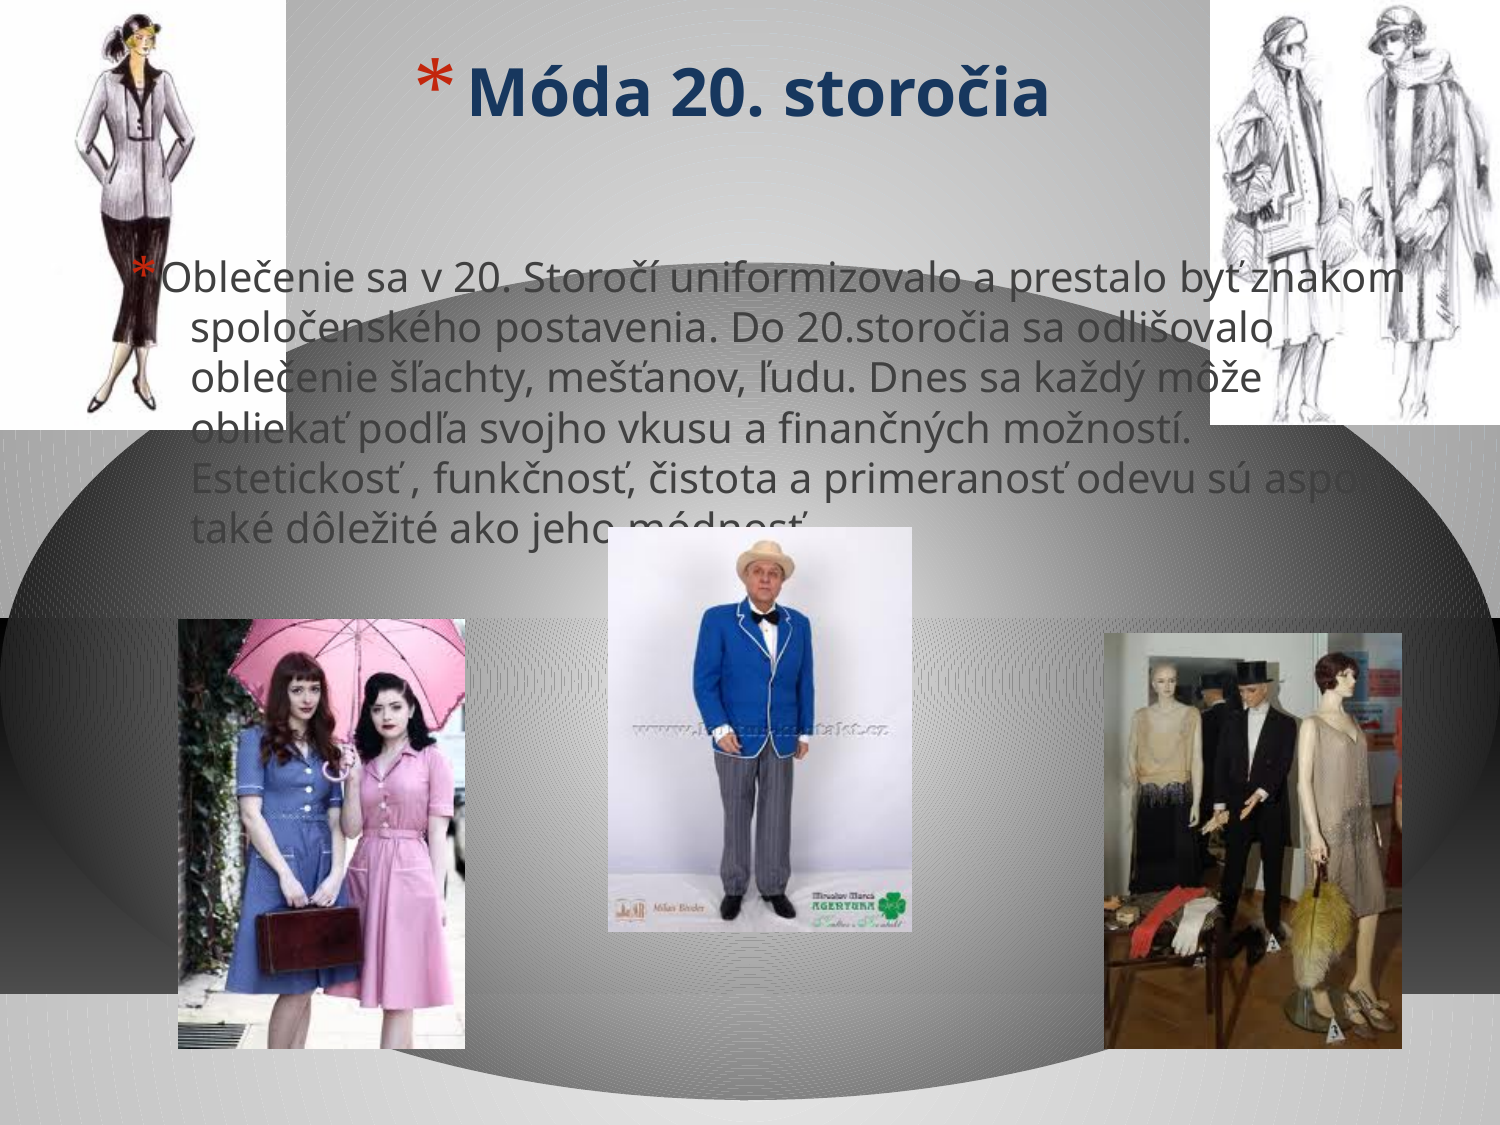

# Móda 20. storočia
Oblečenie sa v 20. Storočí uniformizovalo a prestalo byť znakom spoločenského postavenia. Do 20.storočia sa odlišovalo oblečenie šľachty, mešťanov, ľudu. Dnes sa každý môže obliekať podľa svojho vkusu a finančných možností. Estetickosť , funkčnosť, čistota a primeranosť odevu sú aspoň také dôležité ako jeho módnosť.